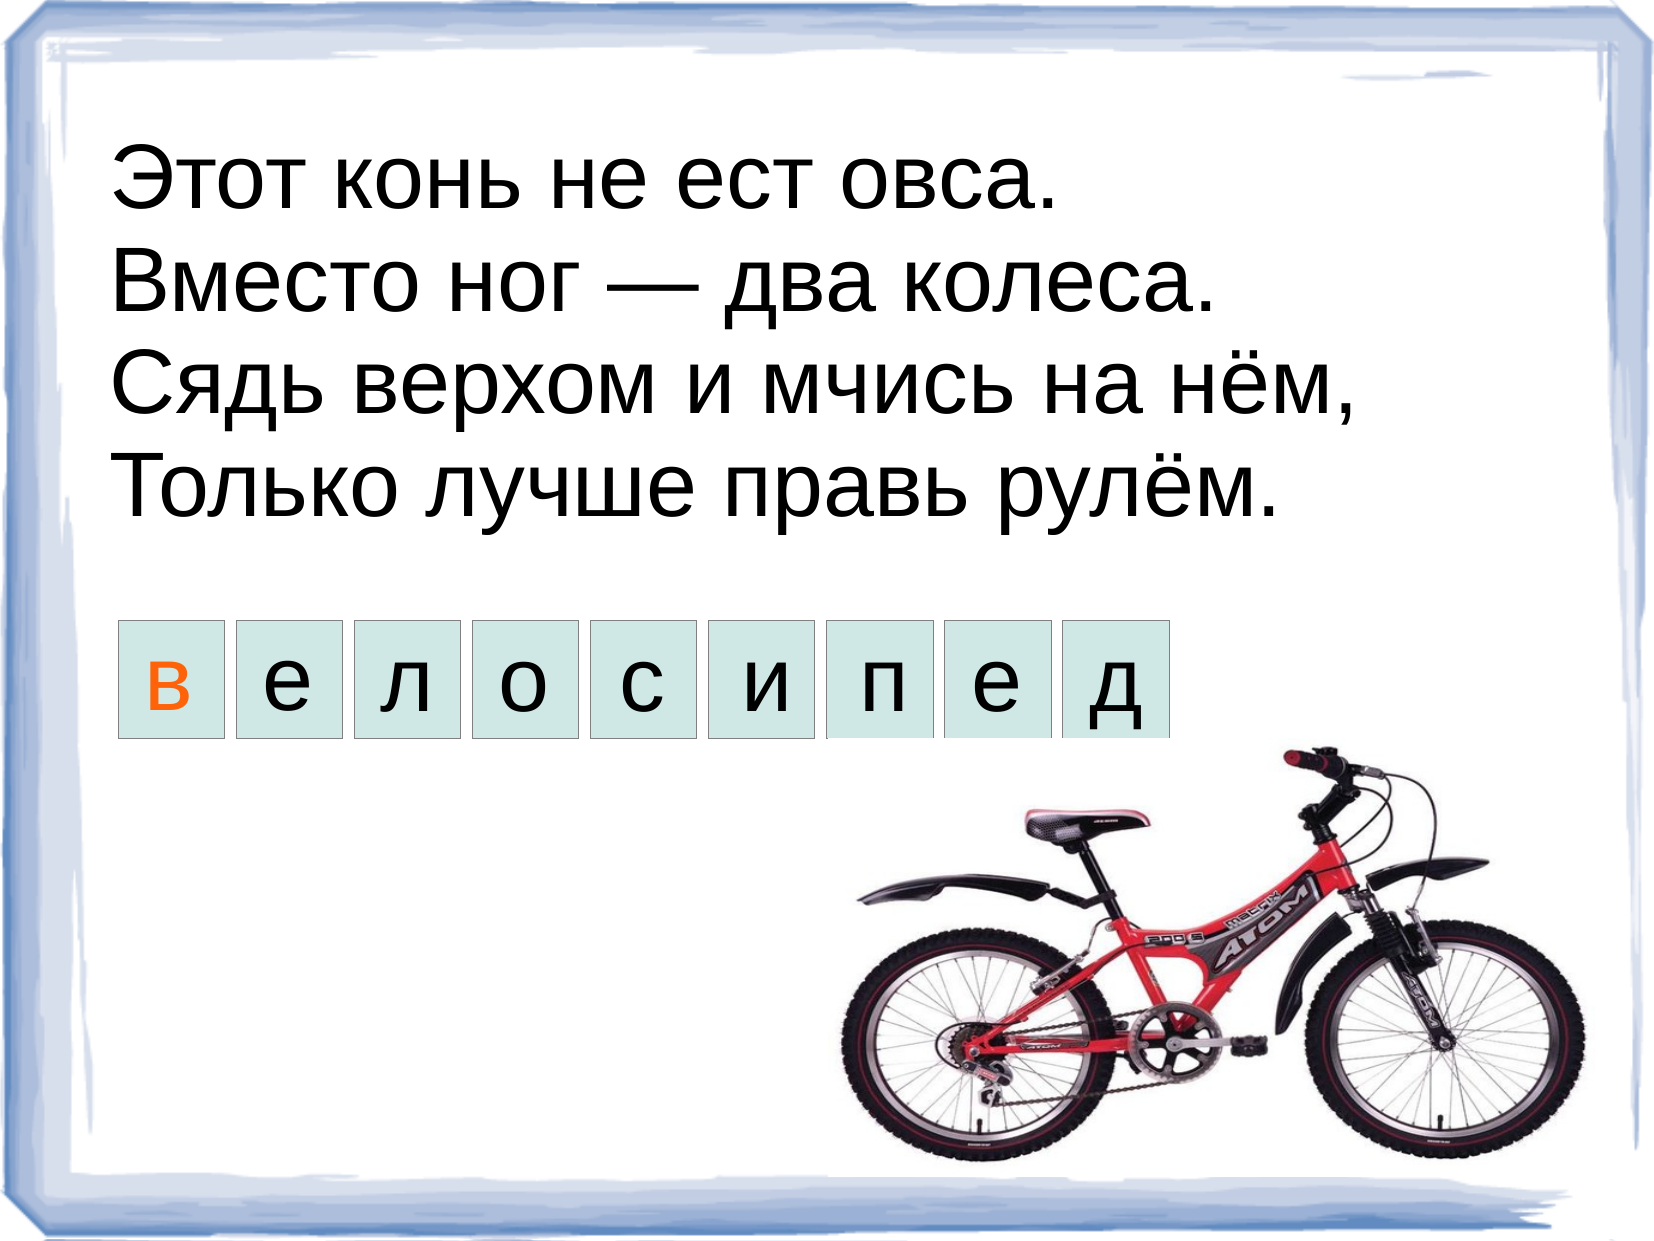

Этот конь не ест овса.
Вместо ног — два колеса.
Сядь верхом и мчись на нём,
Только лучше правь рулём.
в
е
л
о
с
и
п
е
д